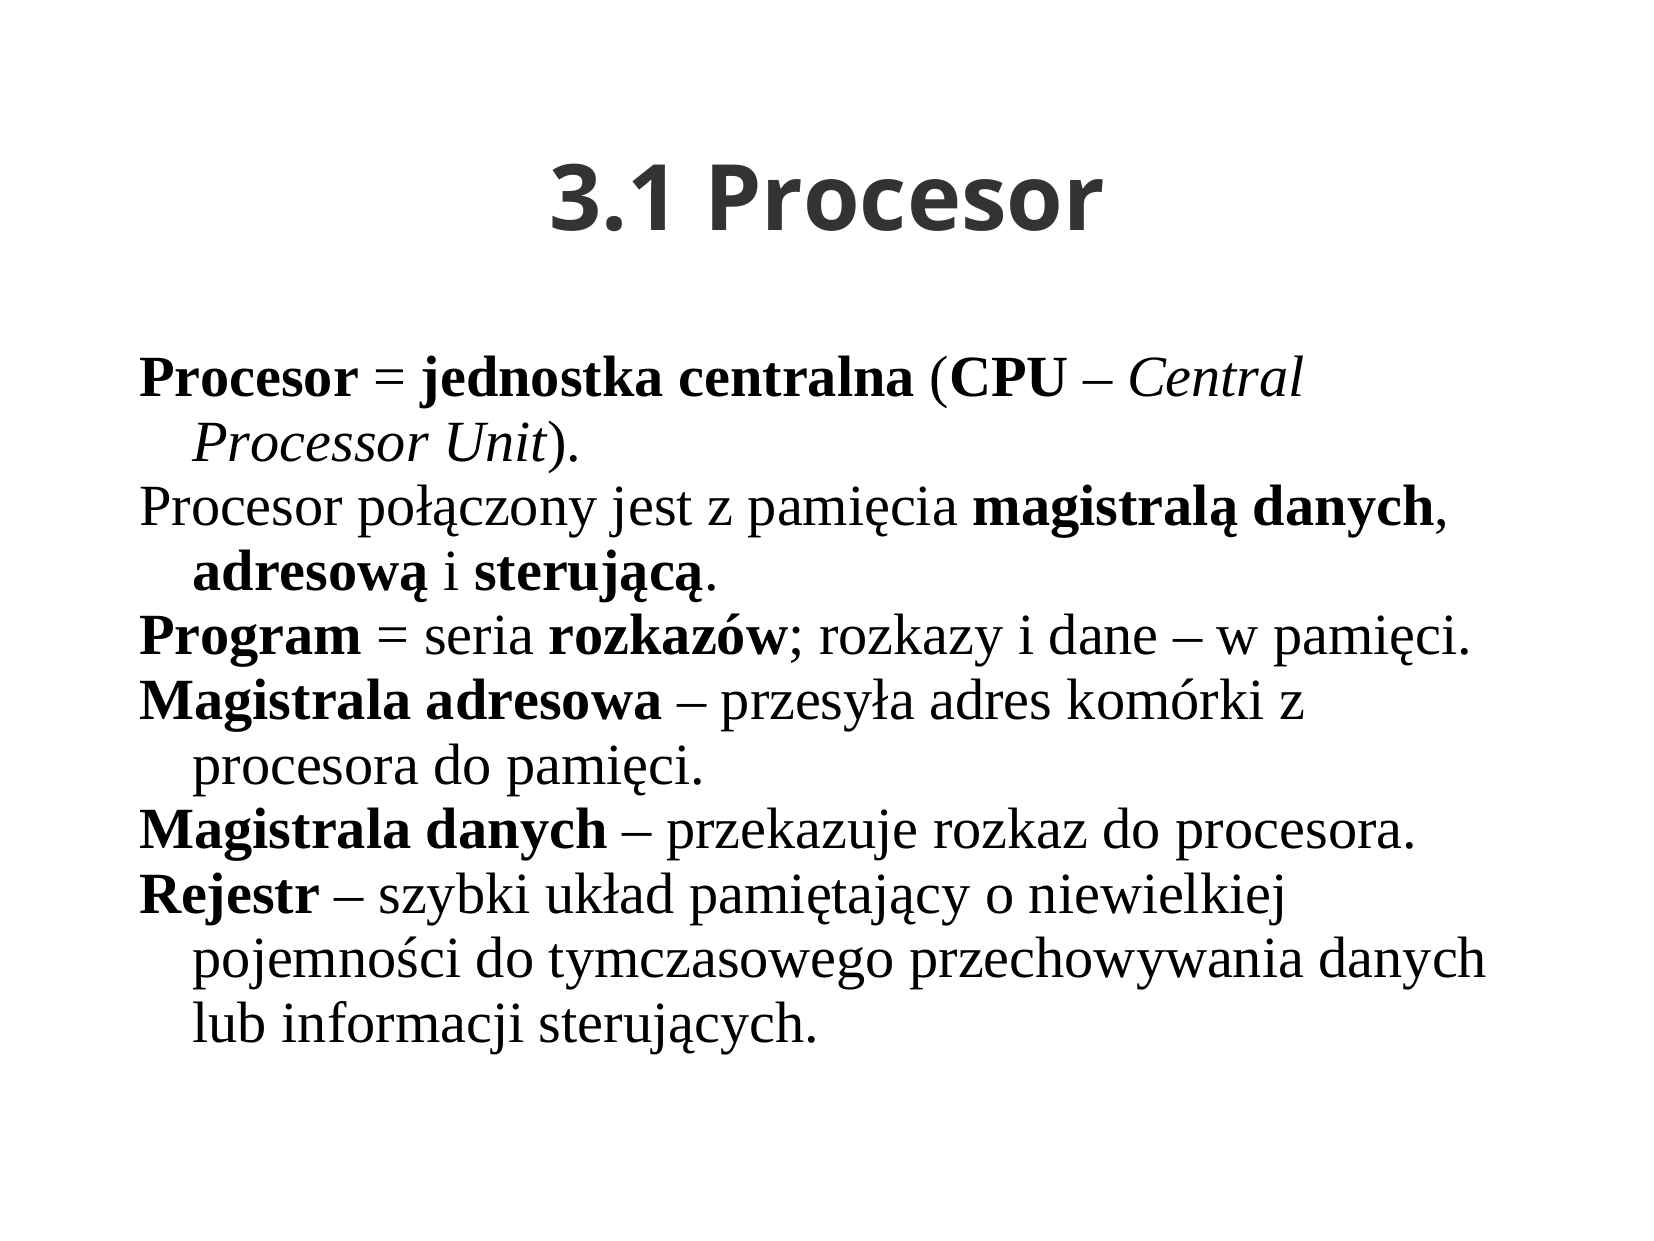

# 3.1 Procesor
Procesor = jednostka centralna (CPU – Central Processor Unit).
Procesor połączony jest z pamięcia magistralą danych, adresową i sterującą.
Program = seria rozkazów; rozkazy i dane – w pamięci.
Magistrala adresowa – przesyła adres komórki z procesora do pamięci.
Magistrala danych – przekazuje rozkaz do procesora.
Rejestr – szybki układ pamiętający o niewielkiej pojemności do tymczasowego przechowywania danych lub informacji sterujących.